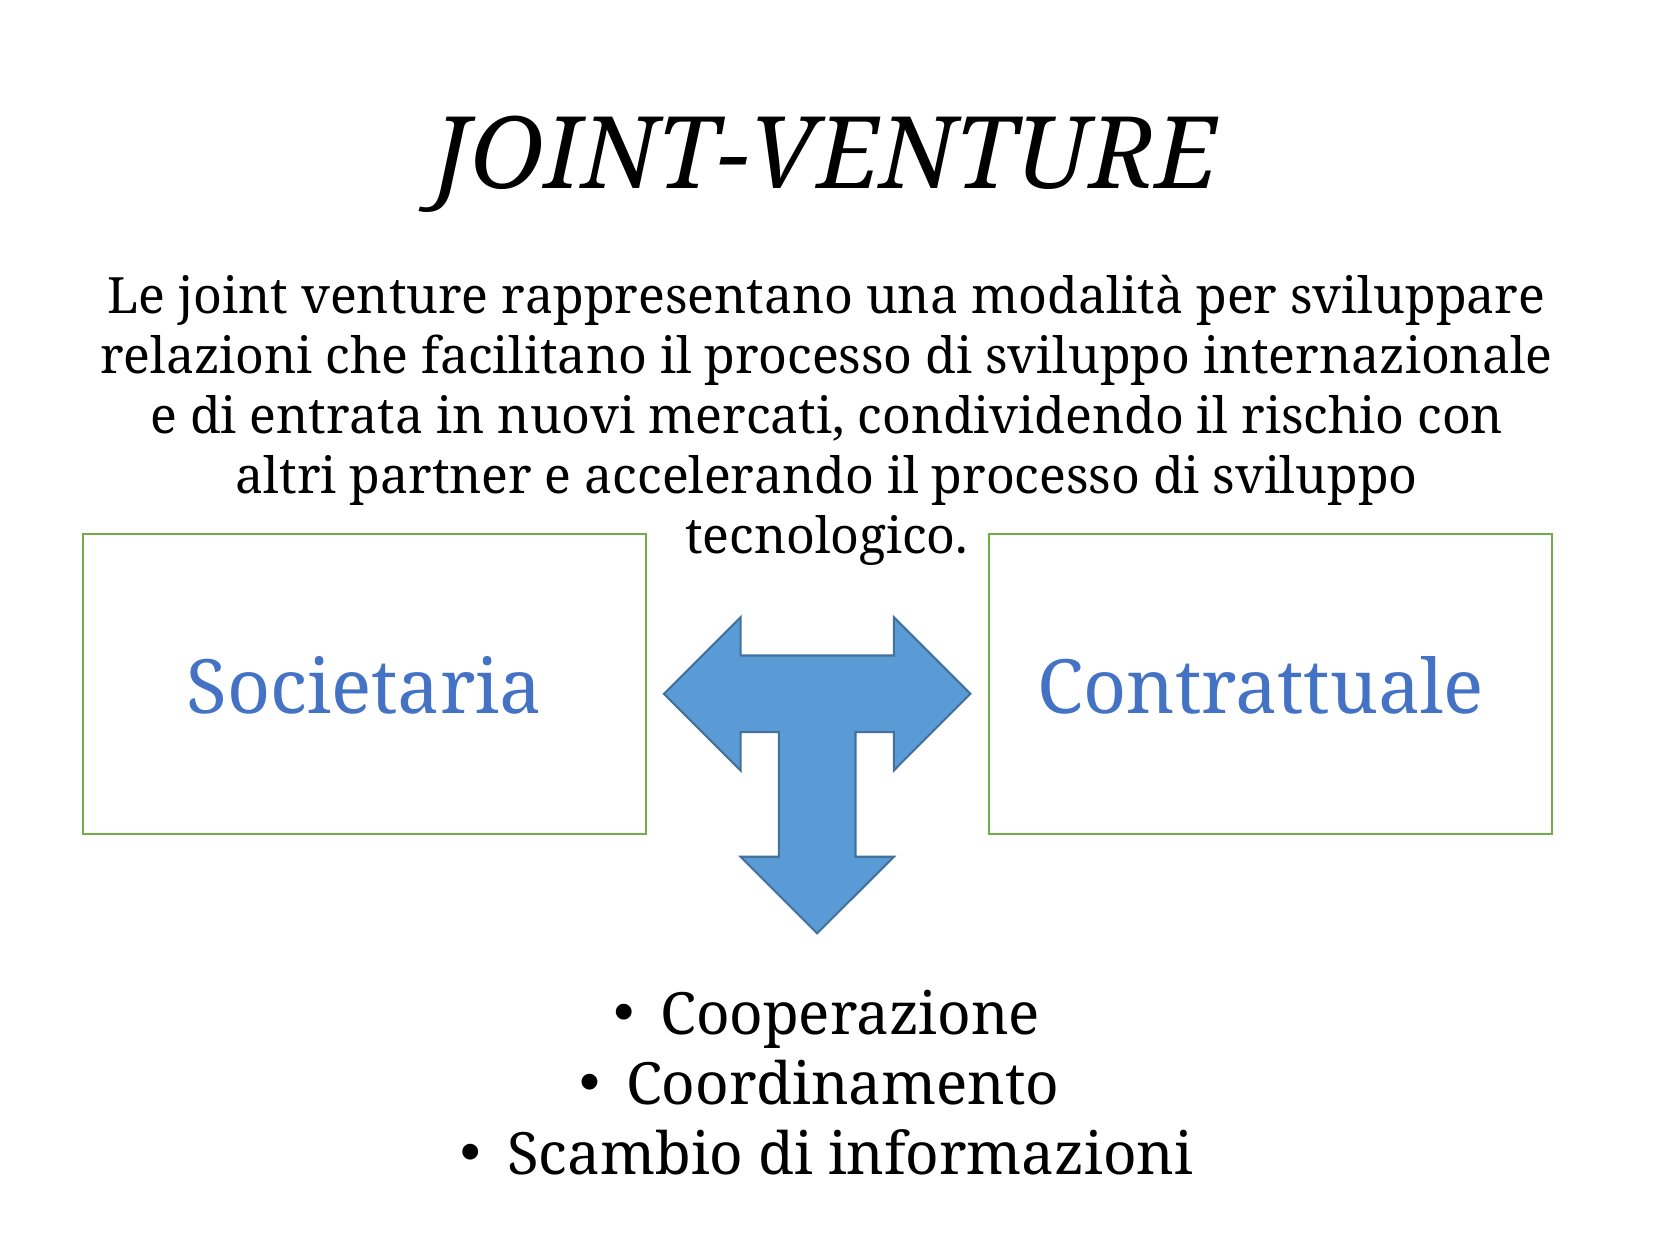

# JOINT-VENTURE
Le joint venture rappresentano una modalità per sviluppare relazioni che facilitano il processo di sviluppo internazionale e di entrata in nuovi mercati, condividendo il rischio con altri partner e accelerando il processo di sviluppo tecnologico.
Societaria
Contrattuale
Cooperazione
Coordinamento
Scambio di informazioni